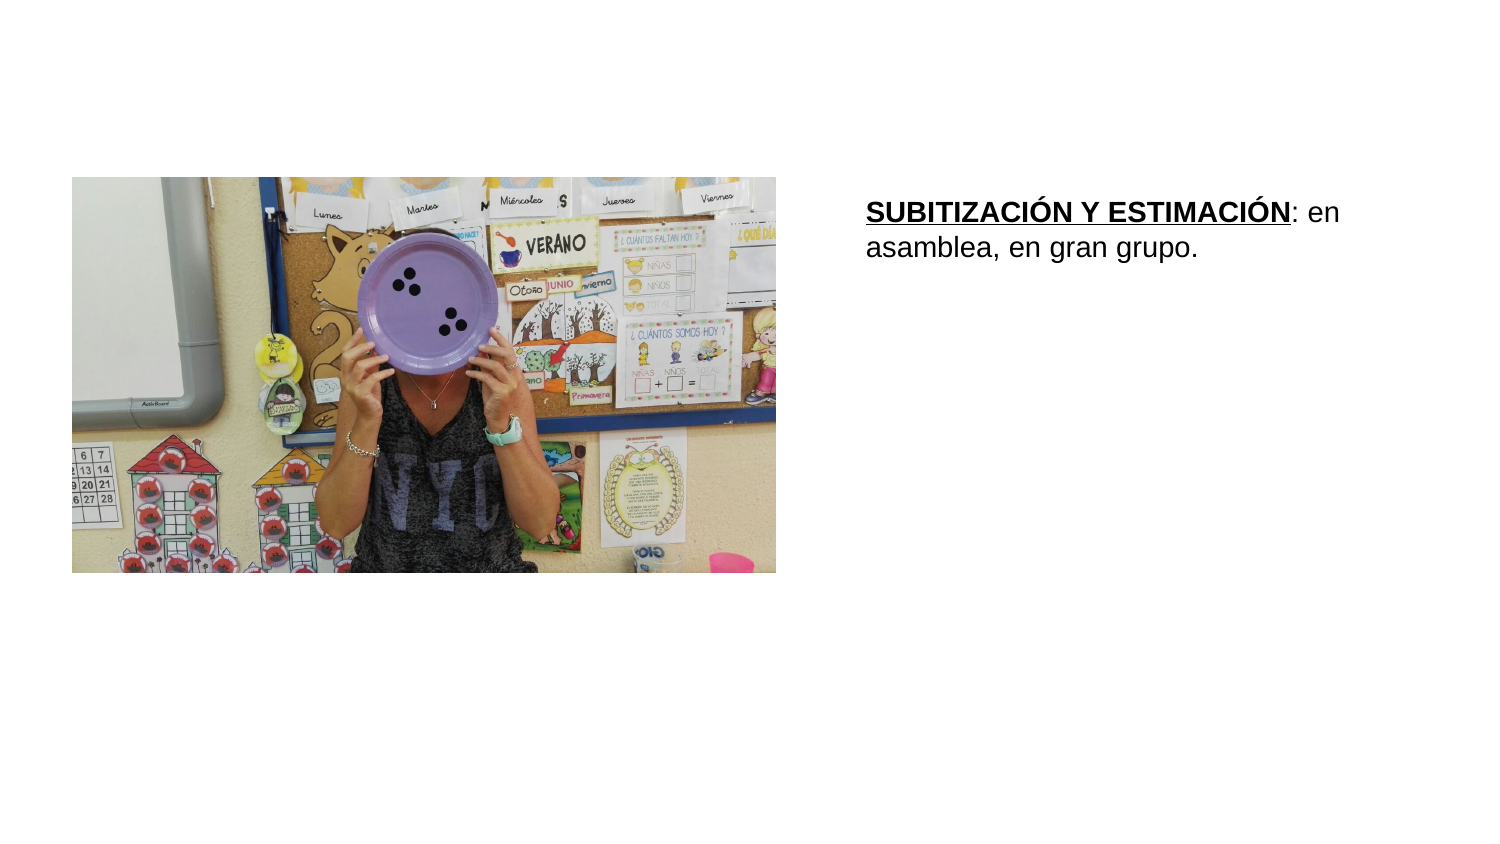

SUBITIZACIÓN Y ESTIMACIÓN: en asamblea, en gran grupo.